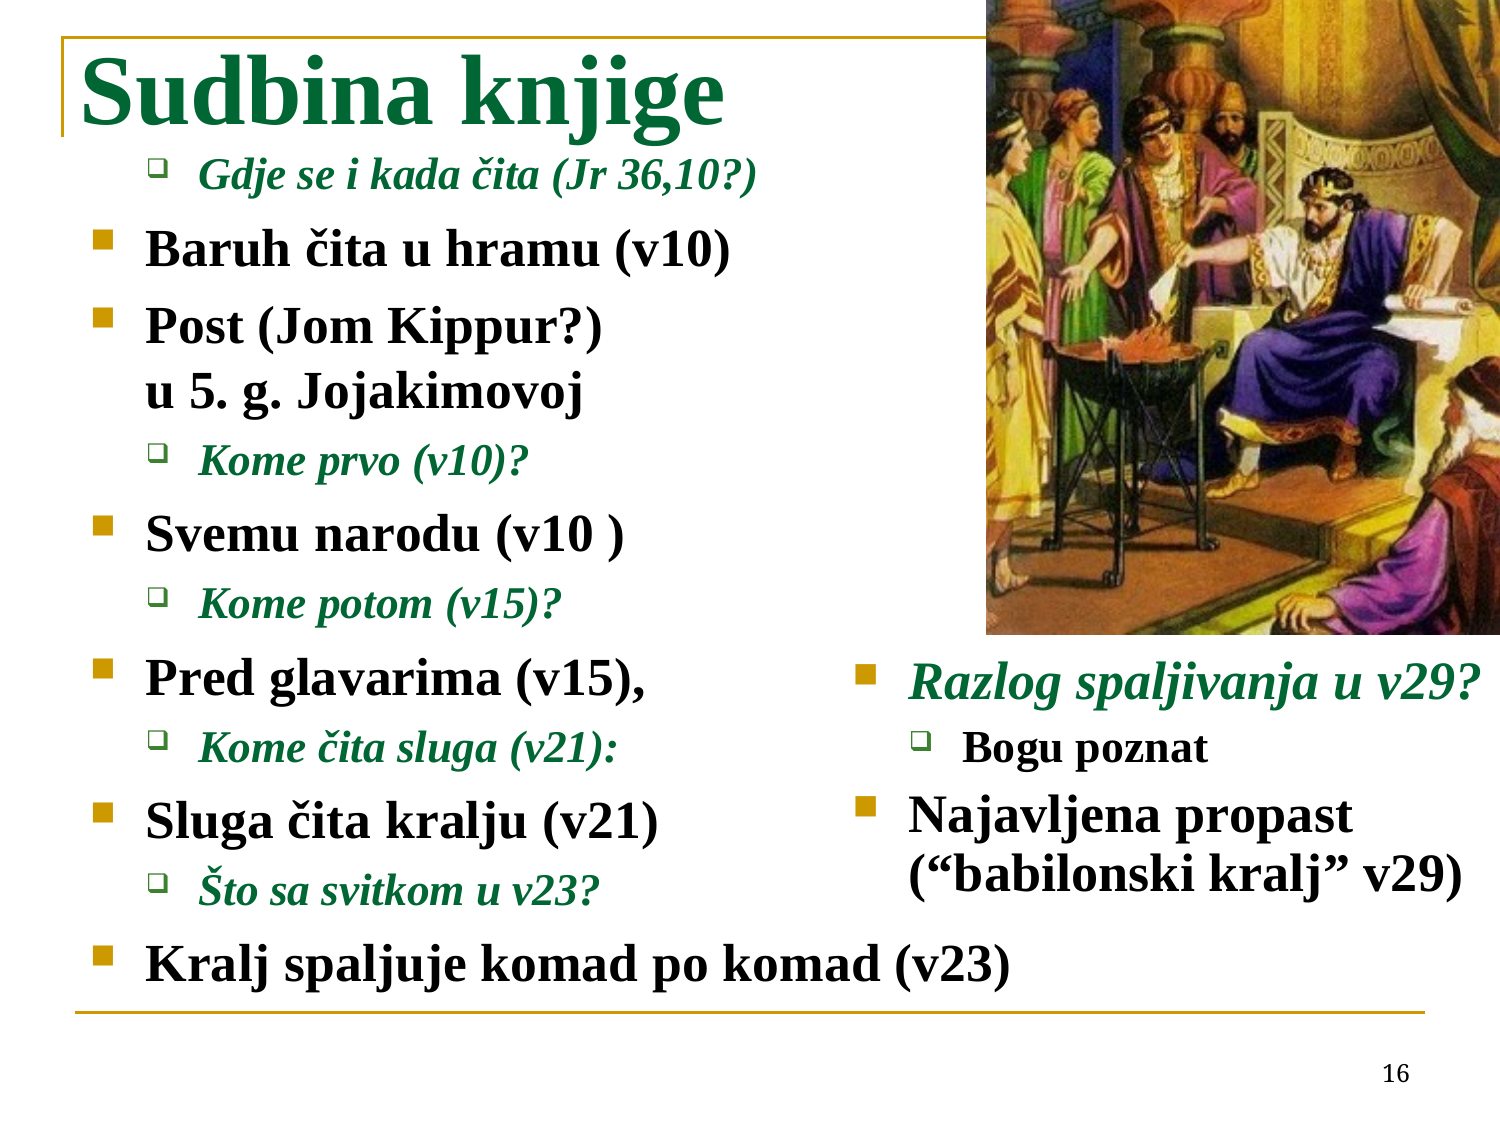

# Sudbina knjige
Gdje se i kada čita (Jr 36,10?)
Baruh čita u hramu (v10)
Post (Jom Kippur?)
u 5. g. Jojakimovoj
Kome prvo (v10)?
Svemu narodu (v10 )
Kome potom (v15)?
Pred glavarima (v15),
Kome čita sluga (v21):
Sluga čita kralju (v21)
Što sa svitkom u v23?
Kralj spaljuje komad po komad (v23)
Razlog spaljivanja u v29?
Bogu poznat
Najavljena propast (“babilonski kralj” v29)